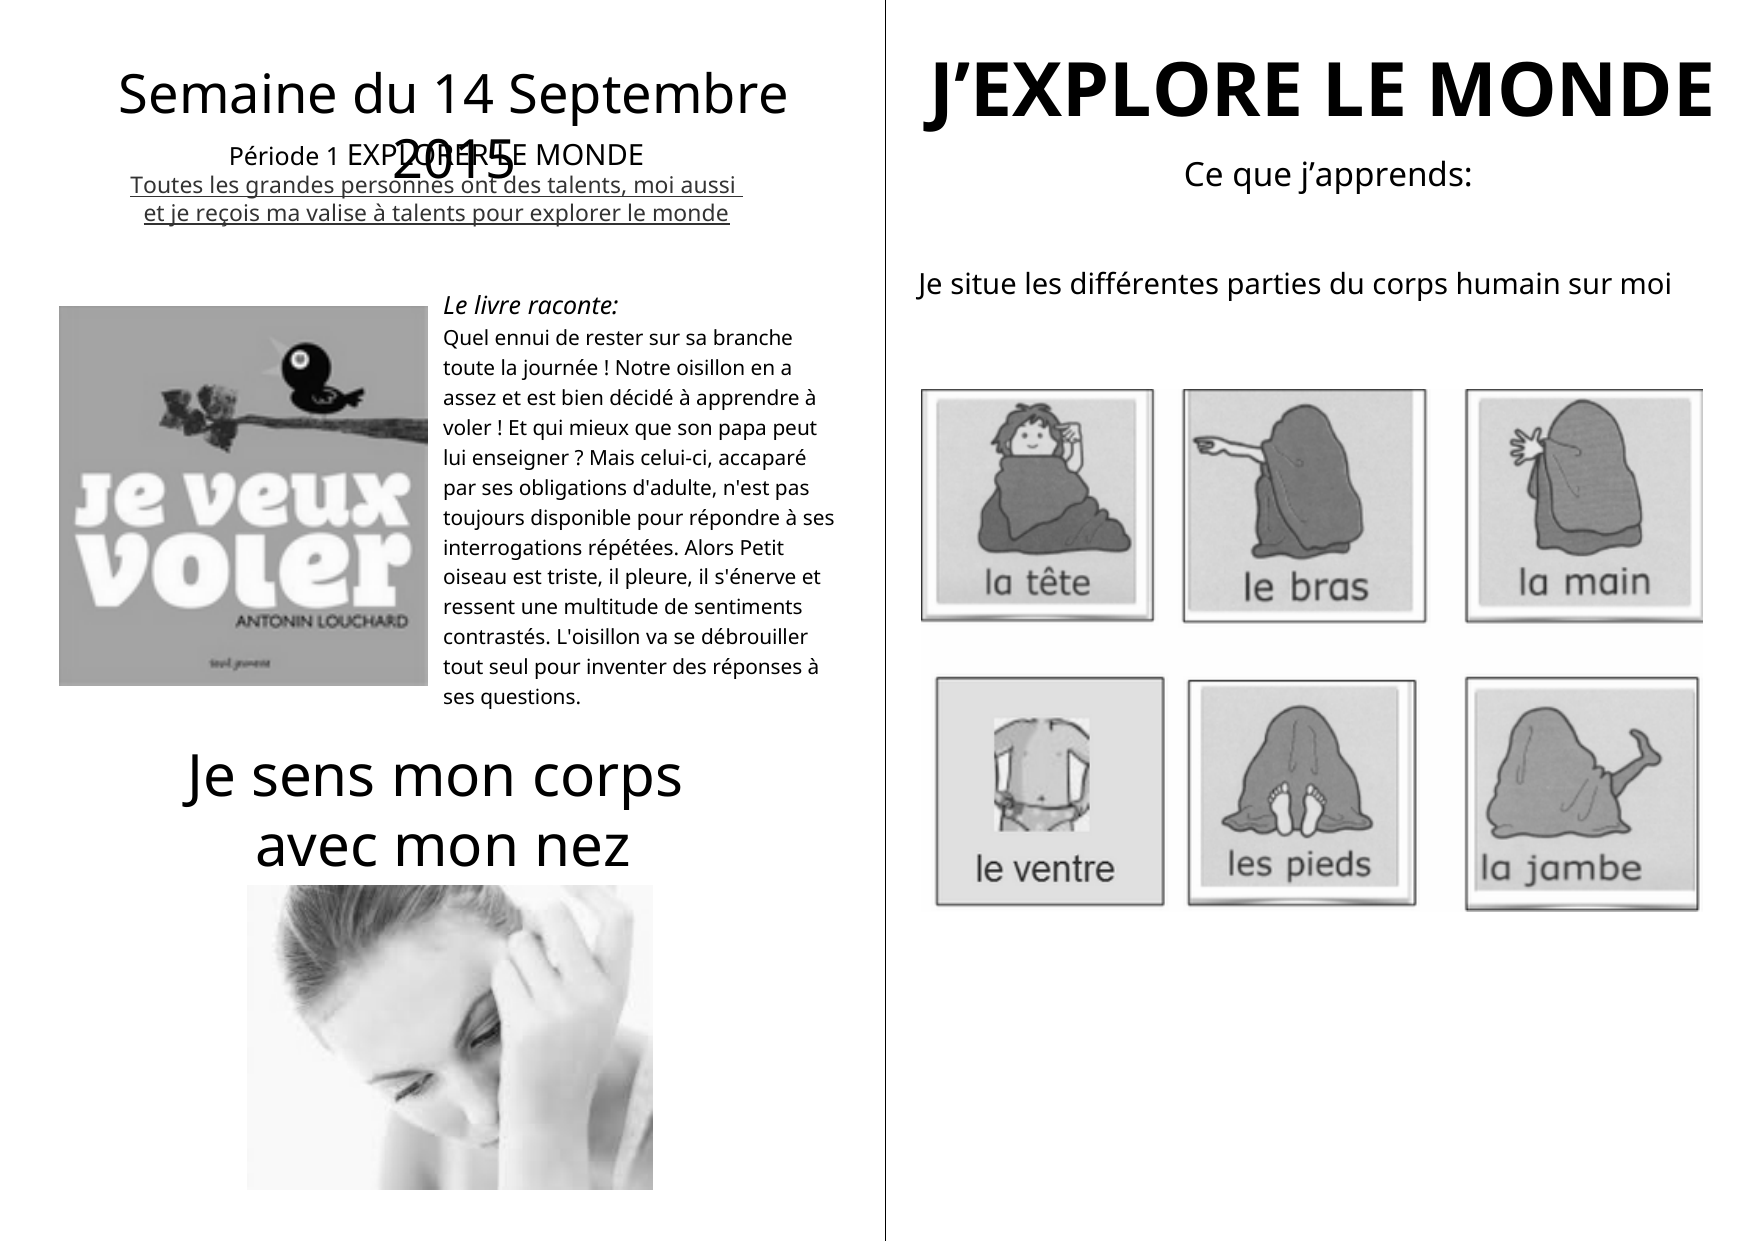

J’EXPLORE LE MONDE
Semaine du 14 Septembre 2015
Période 1 EXPLORER LE MONDE
Toutes les grandes personnes ont des talents, moi aussi
et je reçois ma valise à talents pour explorer le monde
Ce que j’apprends:
Je situe les différentes parties du corps humain sur moi
Le livre raconte:
Quel ennui de rester sur sa branche toute la journée ! Notre oisillon en a assez et est bien décidé à apprendre à voler ! Et qui mieux que son papa peut lui enseigner ? Mais celui-ci, accaparé par ses obligations d'adulte, n'est pas toujours disponible pour répondre à ses interrogations répétées. Alors Petit oiseau est triste, il pleure, il s'énerve et ressent une multitude de sentiments contrastés. L'oisillon va se débrouiller tout seul pour inventer des réponses à ses questions.
Je sens mon corps
avec mon nez